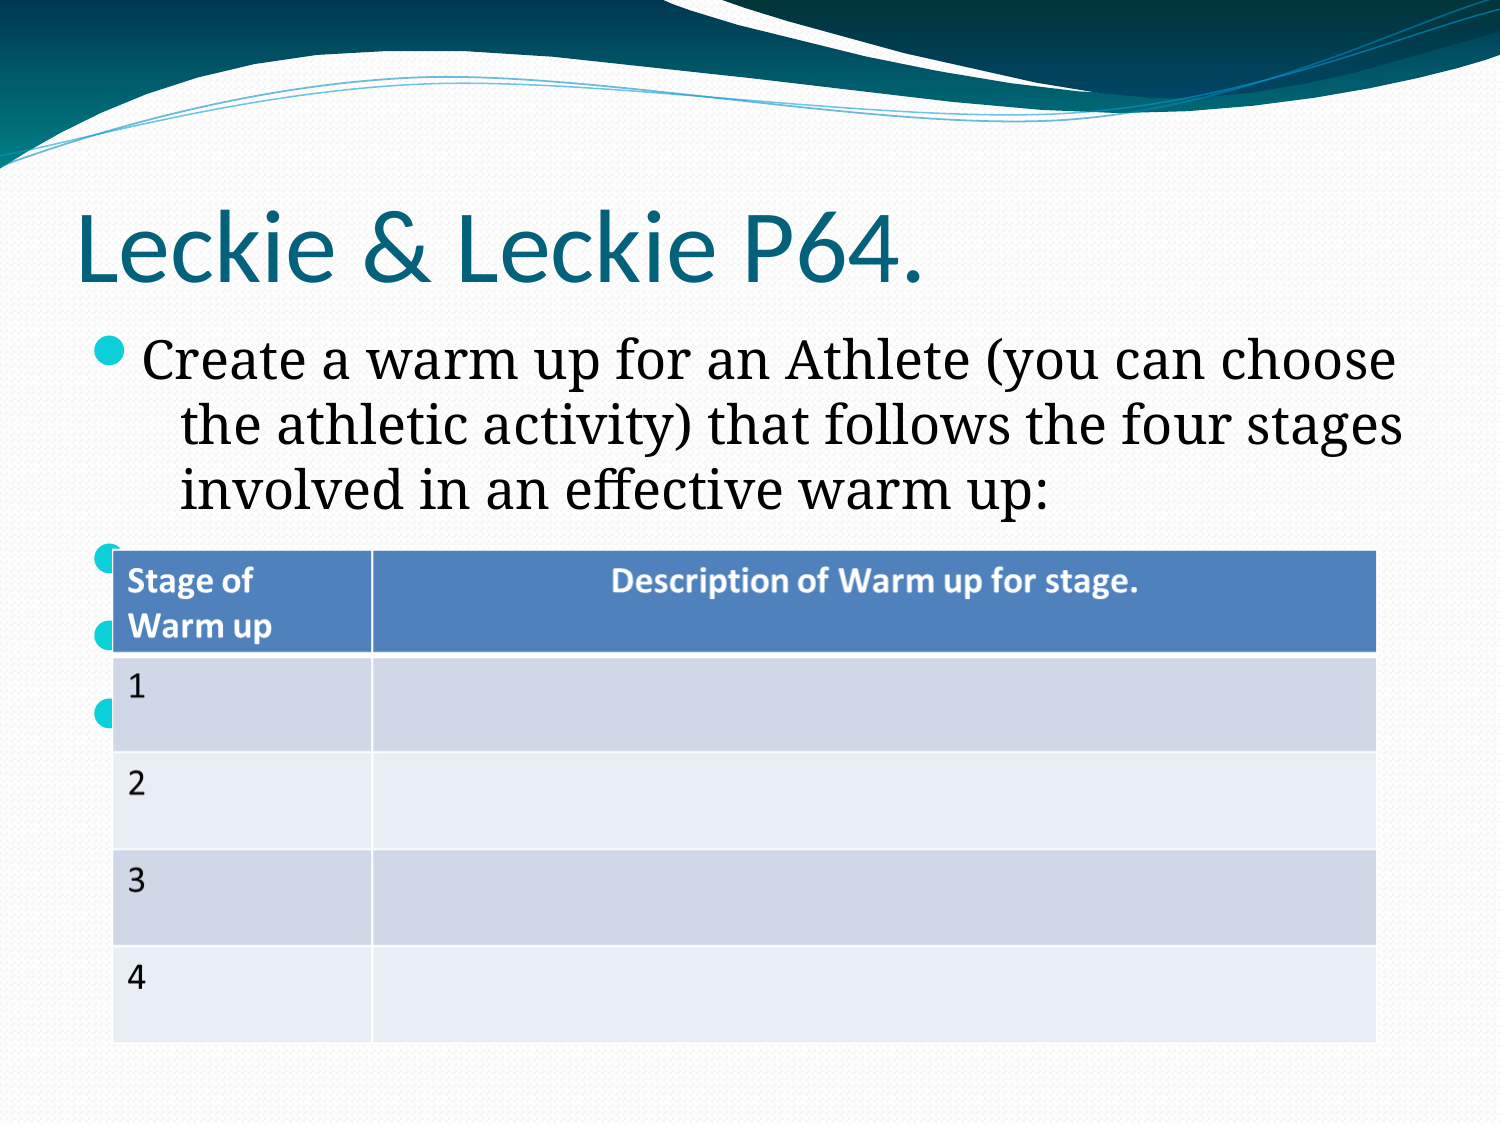

# Leckie & Leckie P64.
Create a warm up for an Athlete (you can choose the athletic activity) that follows the four stages involved in an effective warm up: